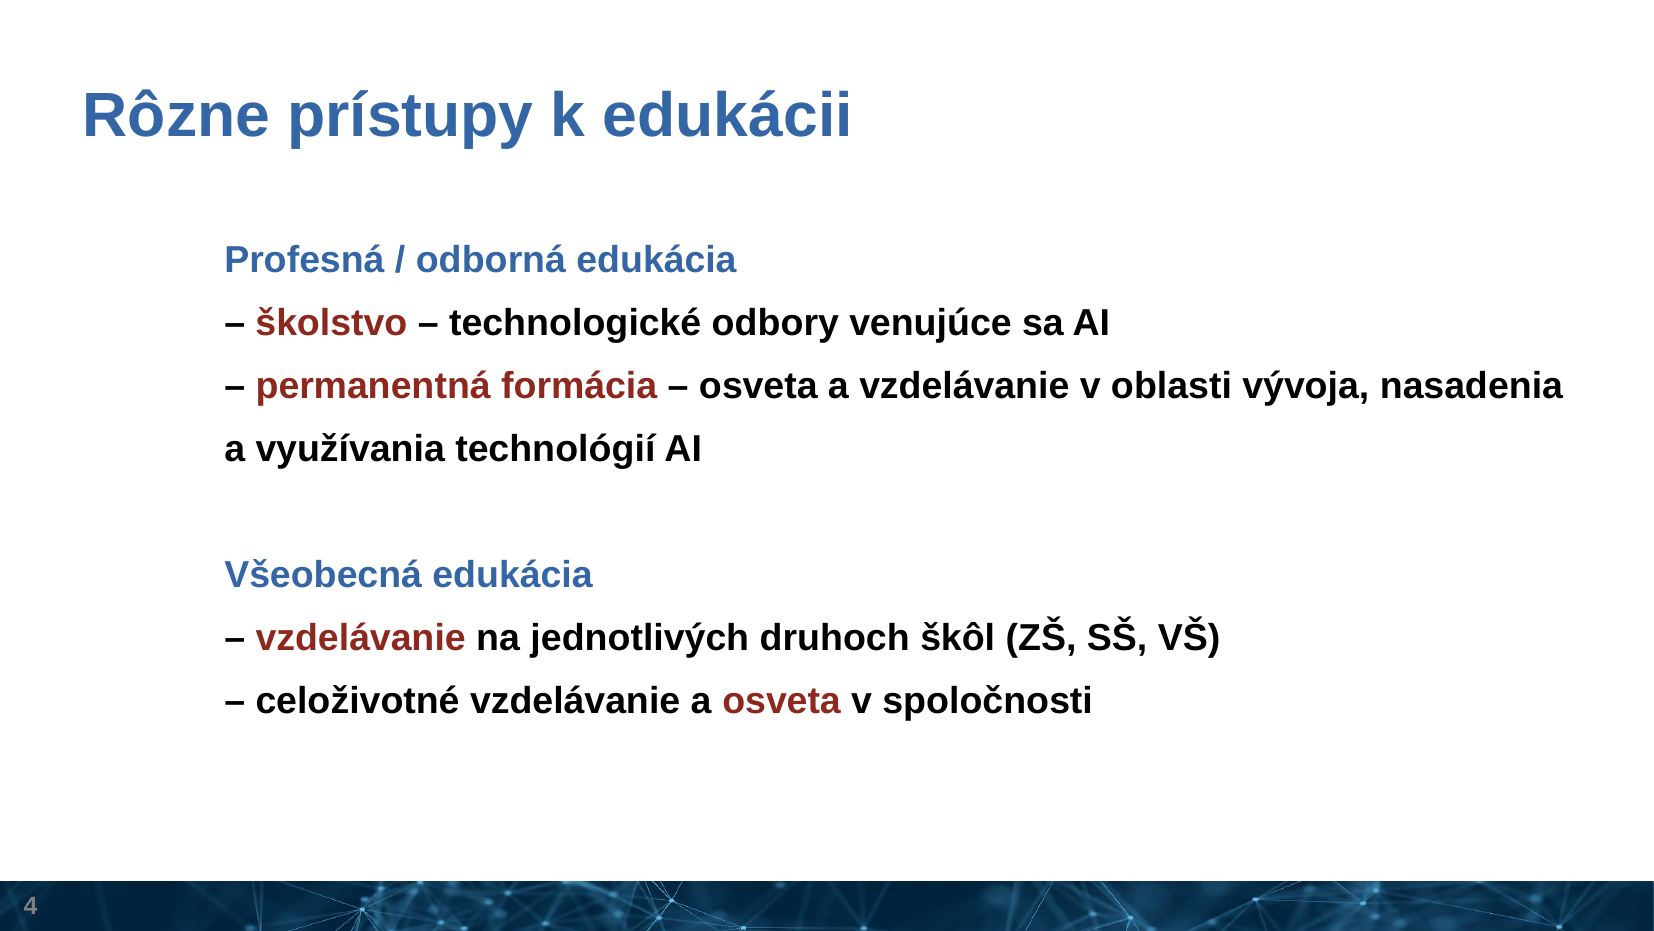

# Rôzne prístupy k edukácii
Profesná / odborná edukácia
– školstvo – technologické odbory venujúce sa AI
– permanentná formácia – osveta a vzdelávanie v oblasti vývoja, nasadenia a využívania technológií AI
Všeobecná edukácia
– vzdelávanie na jednotlivých druhoch škôl (ZŠ, SŠ, VŠ)
– celoživotné vzdelávanie a osveta v spoločnosti